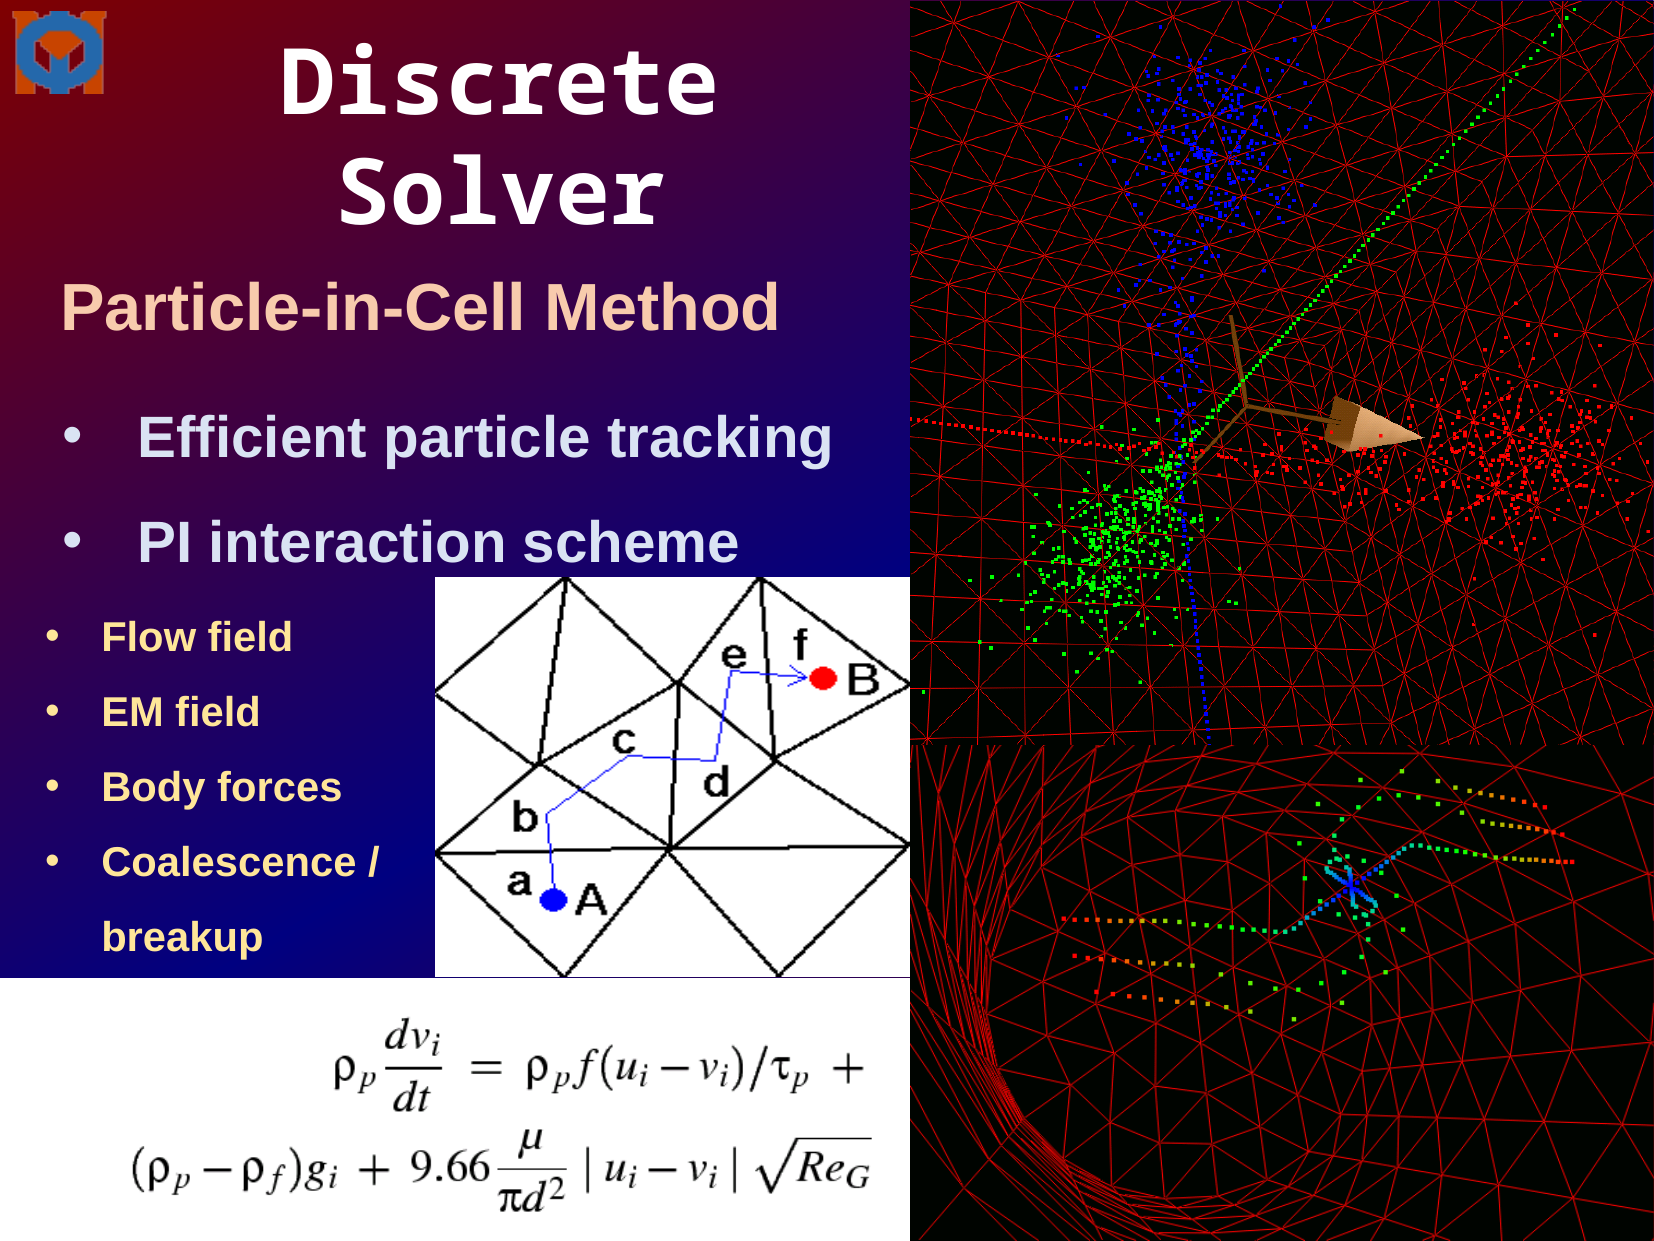

# Discrete Solver
Particle-in-Cell Method
Efficient particle tracking
PI interaction scheme
Flow field
EM field
Body forces
Coalescence / breakup